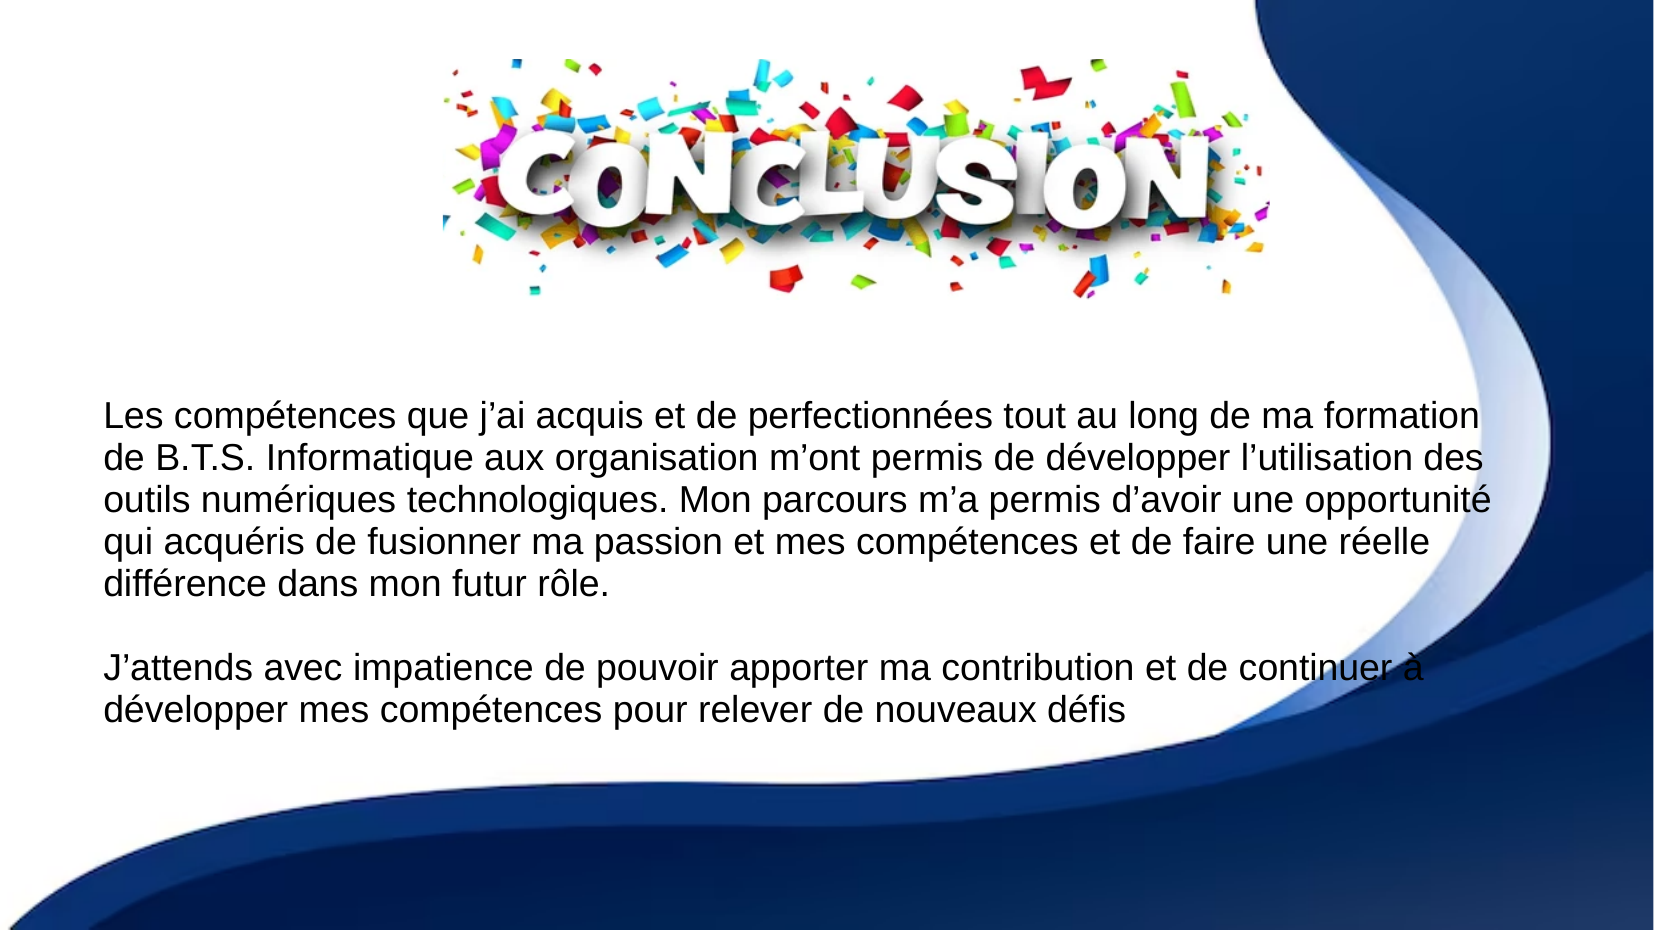

Les compétences que j’ai acquis et de perfectionnées tout au long de ma formation de B.T.S. Informatique aux organisation m’ont permis de développer l’utilisation des outils numériques technologiques. Mon parcours m’a permis d’avoir une opportunité qui acquéris de fusionner ma passion et mes compétences et de faire une réelle différence dans mon futur rôle.
J’attends avec impatience de pouvoir apporter ma contribution et de continuer à développer mes compétences pour relever de nouveaux défis